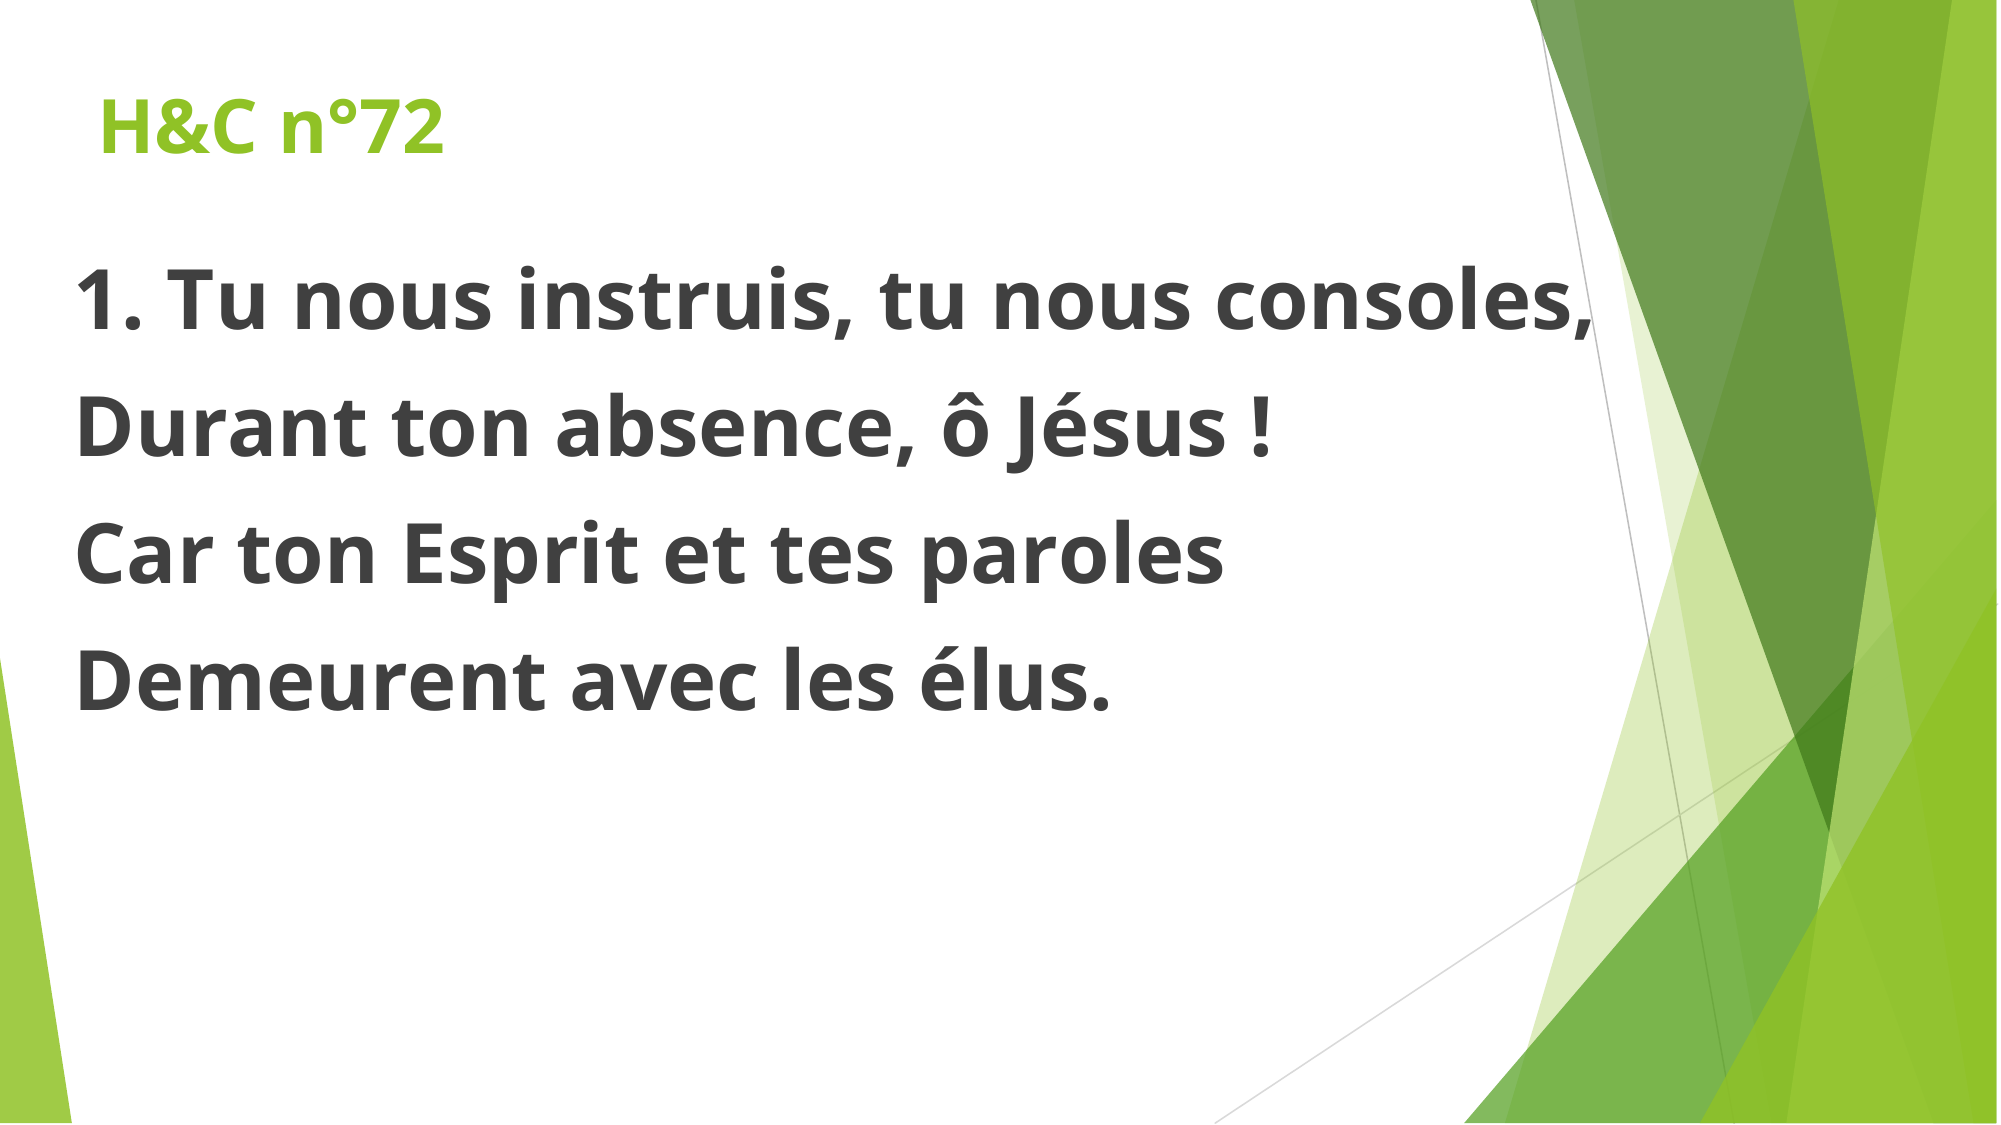

H&C n°72
1. Tu nous instruis, tu nous consoles,
Durant ton absence, ô Jésus !
Car ton Esprit et tes paroles
Demeurent avec les élus.